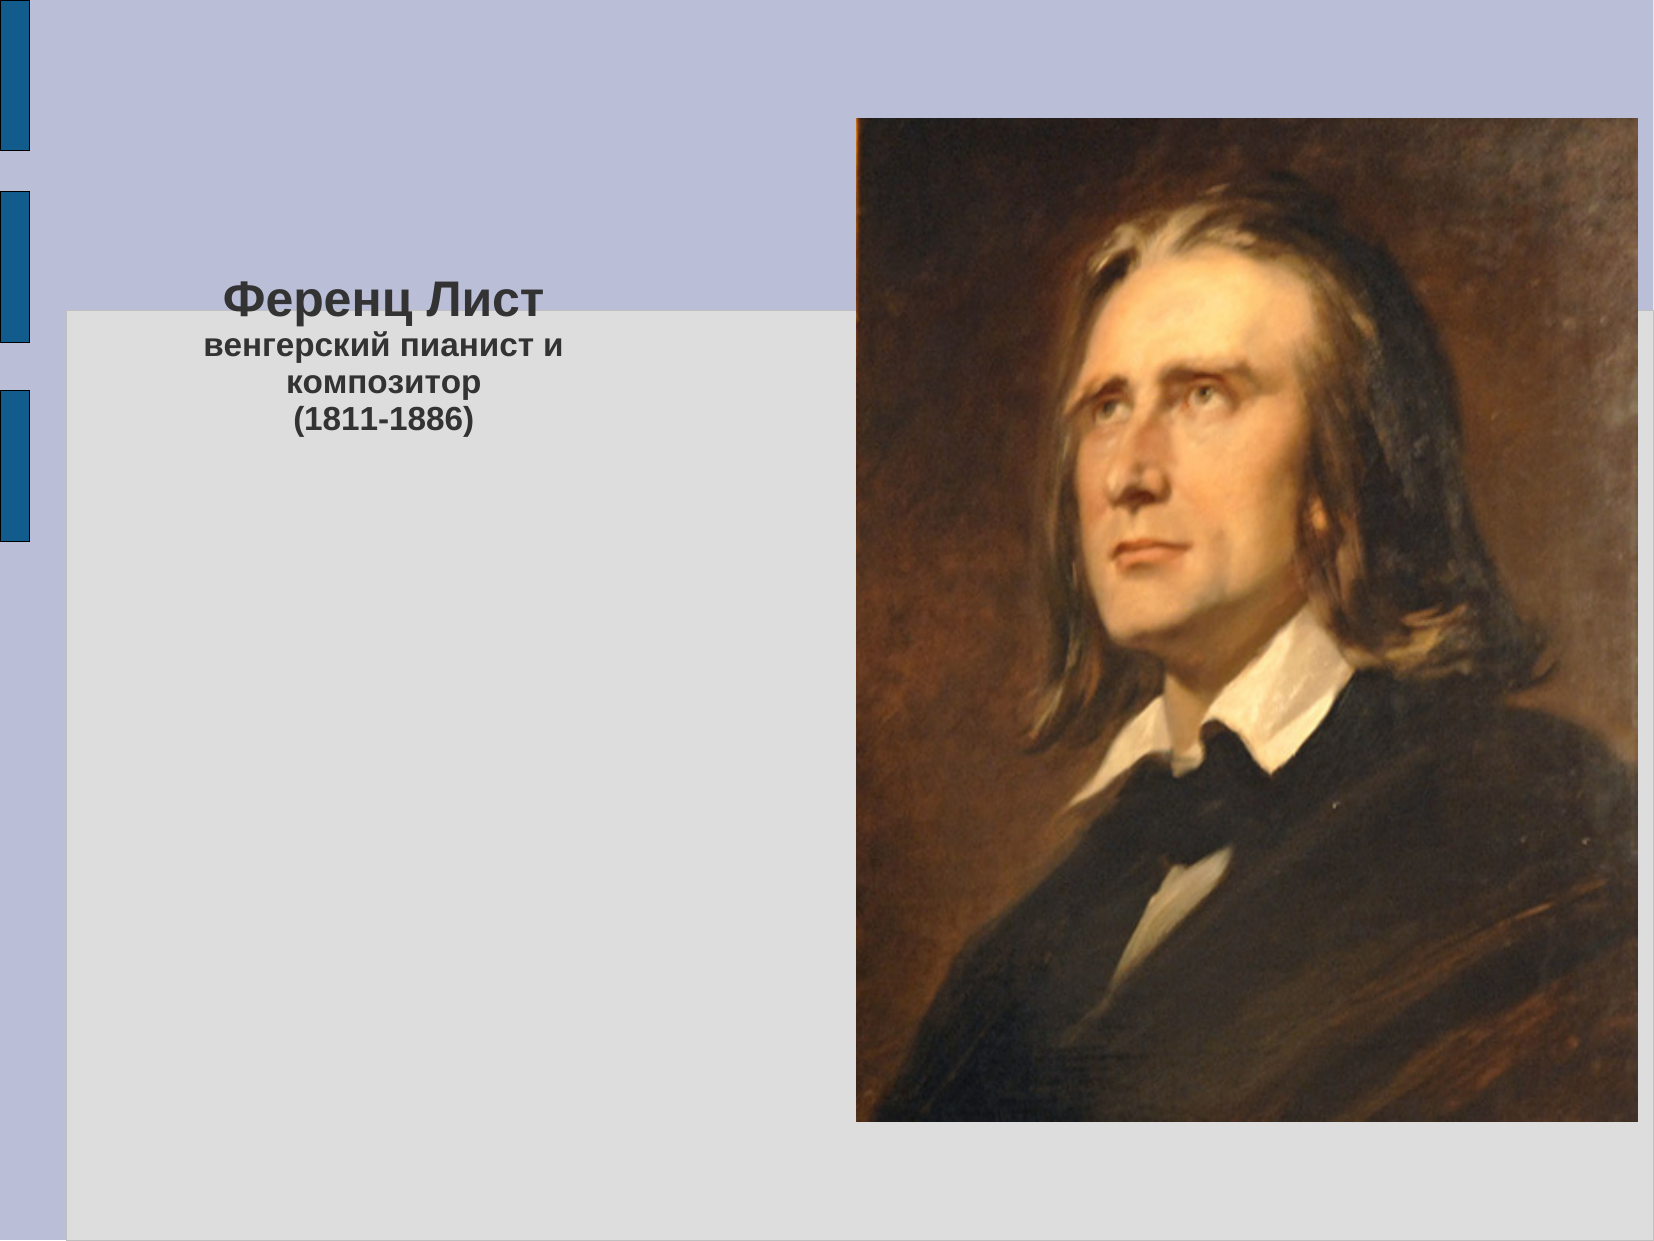

# Ференц Лист венгерский пианист и композитор (1811-1886)